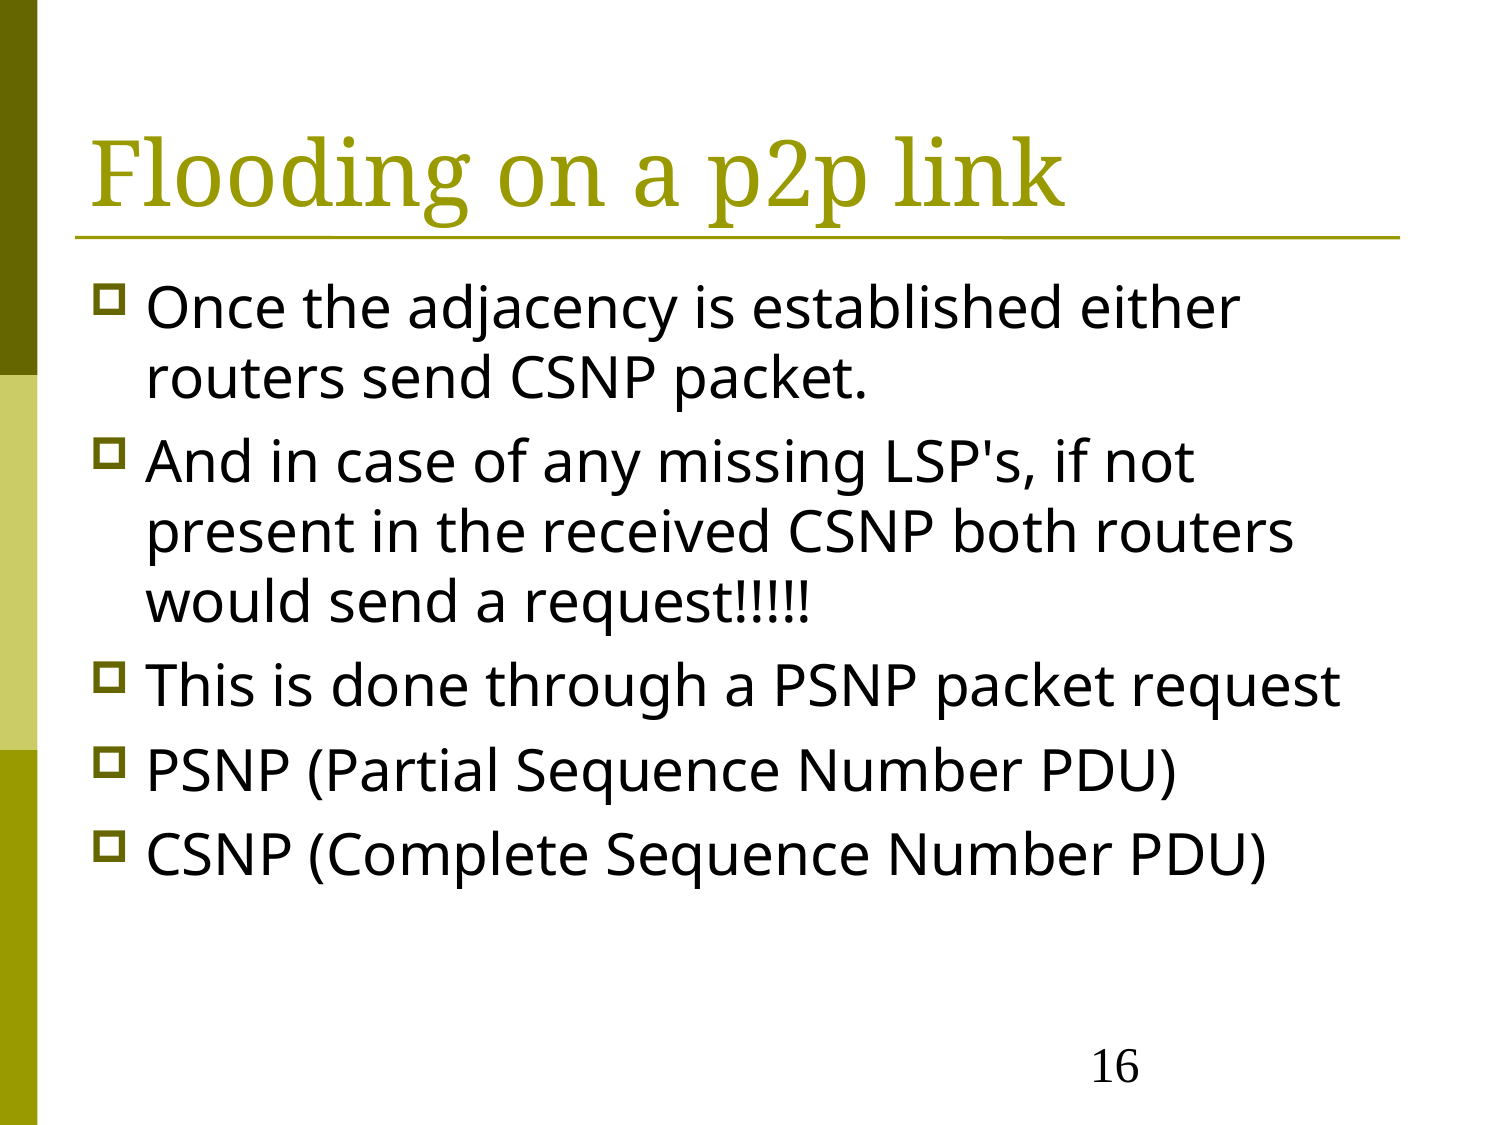

# Flooding on a p2p link
Once the adjacency is established either routers send CSNP packet.
And in case of any missing LSP's, if not present in the received CSNP both routers would send a request!!!!!
This is done through a PSNP packet request
PSNP (Partial Sequence Number PDU)
CSNP (Complete Sequence Number PDU)